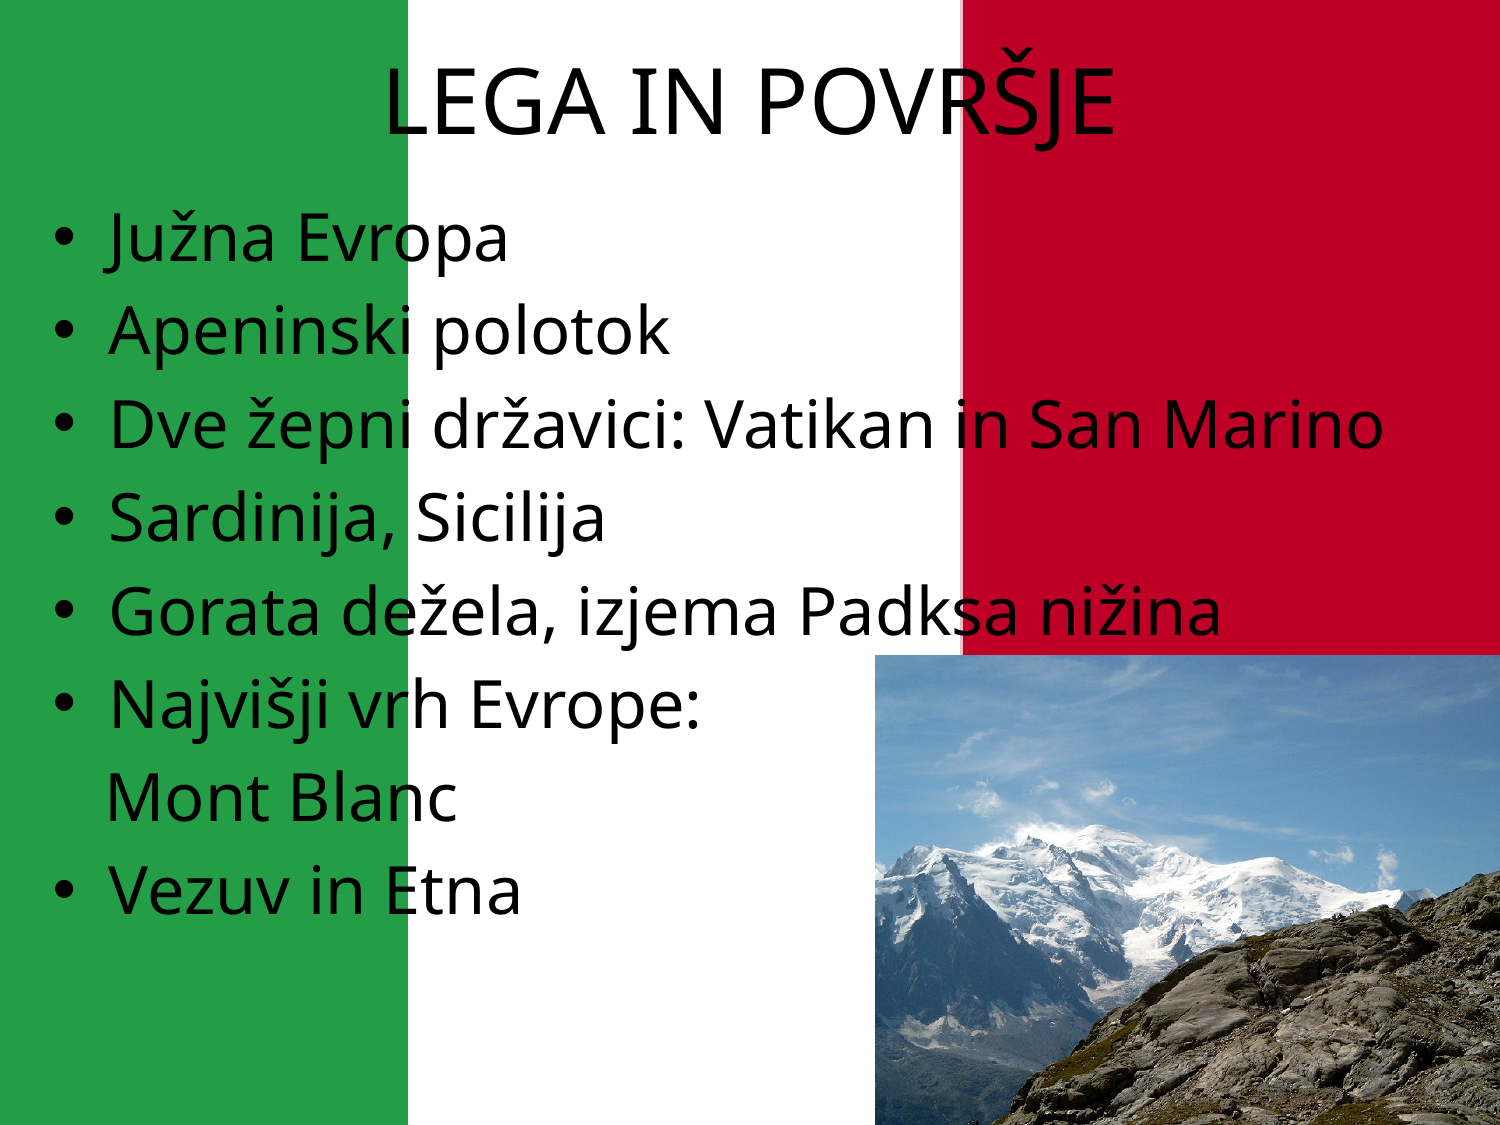

# LEGA IN POVRŠJE
Južna Evropa
Apeninski polotok
Dve žepni državici: Vatikan in San Marino
Sardinija, Sicilija
Gorata dežela, izjema Padksa nižina
Najvišji vrh Evrope:
 Mont Blanc
Vezuv in Etna